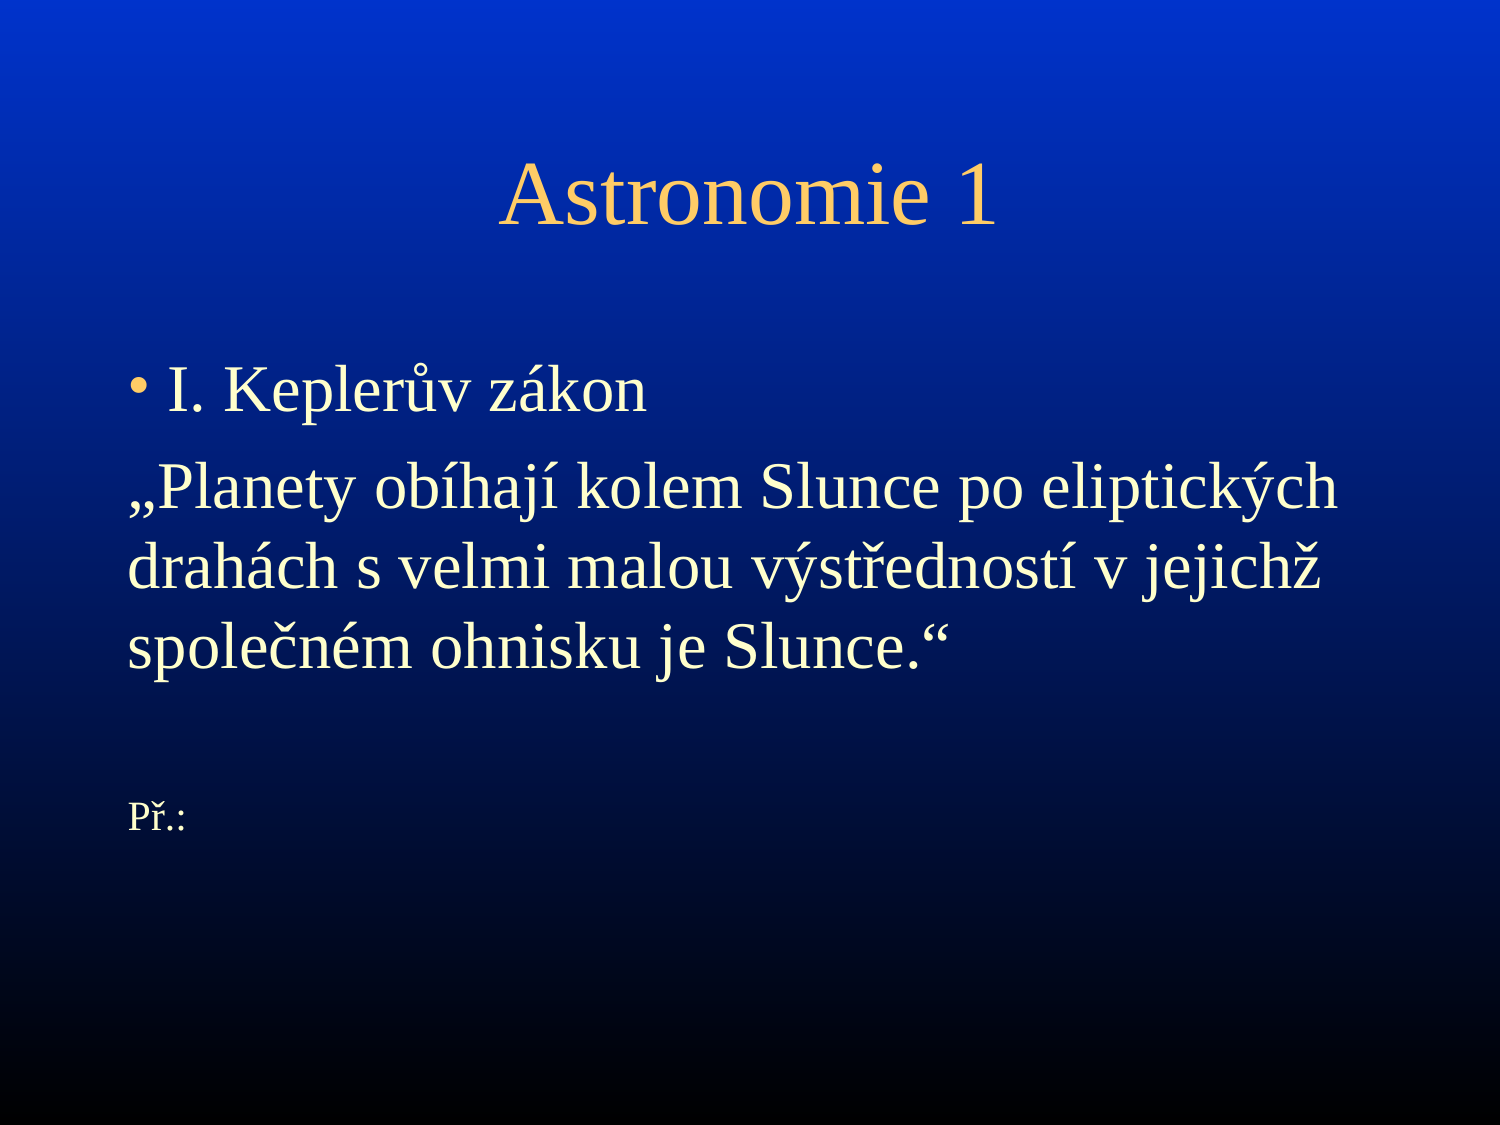

# Astronomie 1
 I. Keplerův zákon
„Planety obíhají kolem Slunce po eliptických drahách s velmi malou výstředností v jejichž společném ohnisku je Slunce.“
Př.:
17